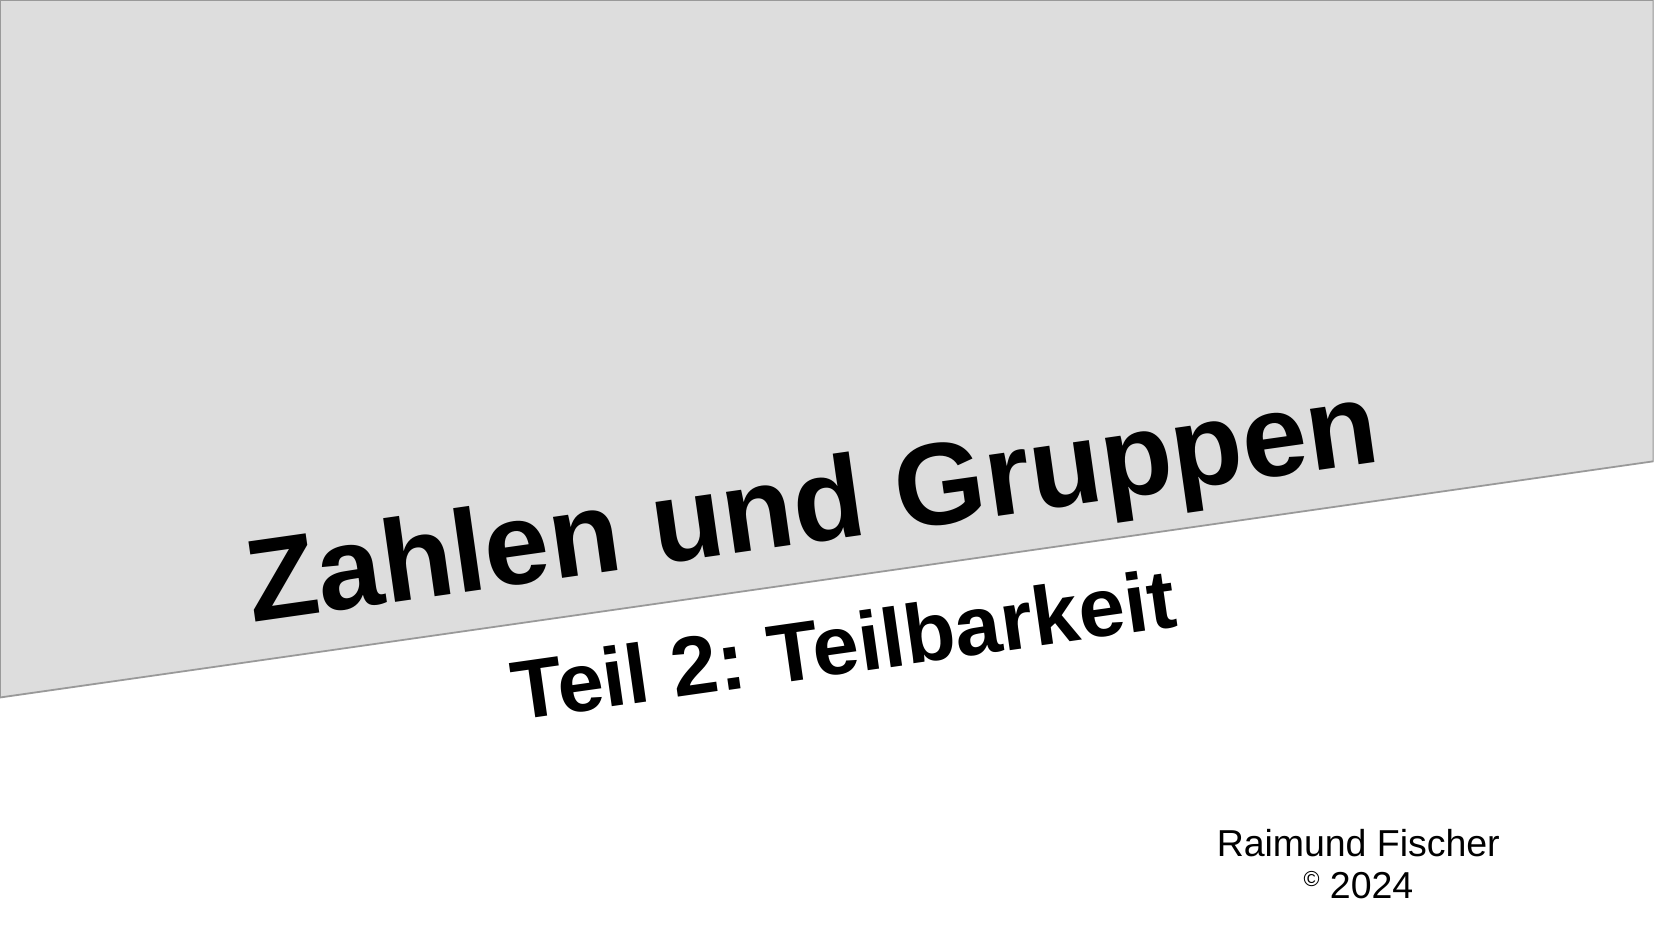

# Zahlen und Gruppen
Teil 2: Teilbarkeit
Raimund Fischer
© 2024